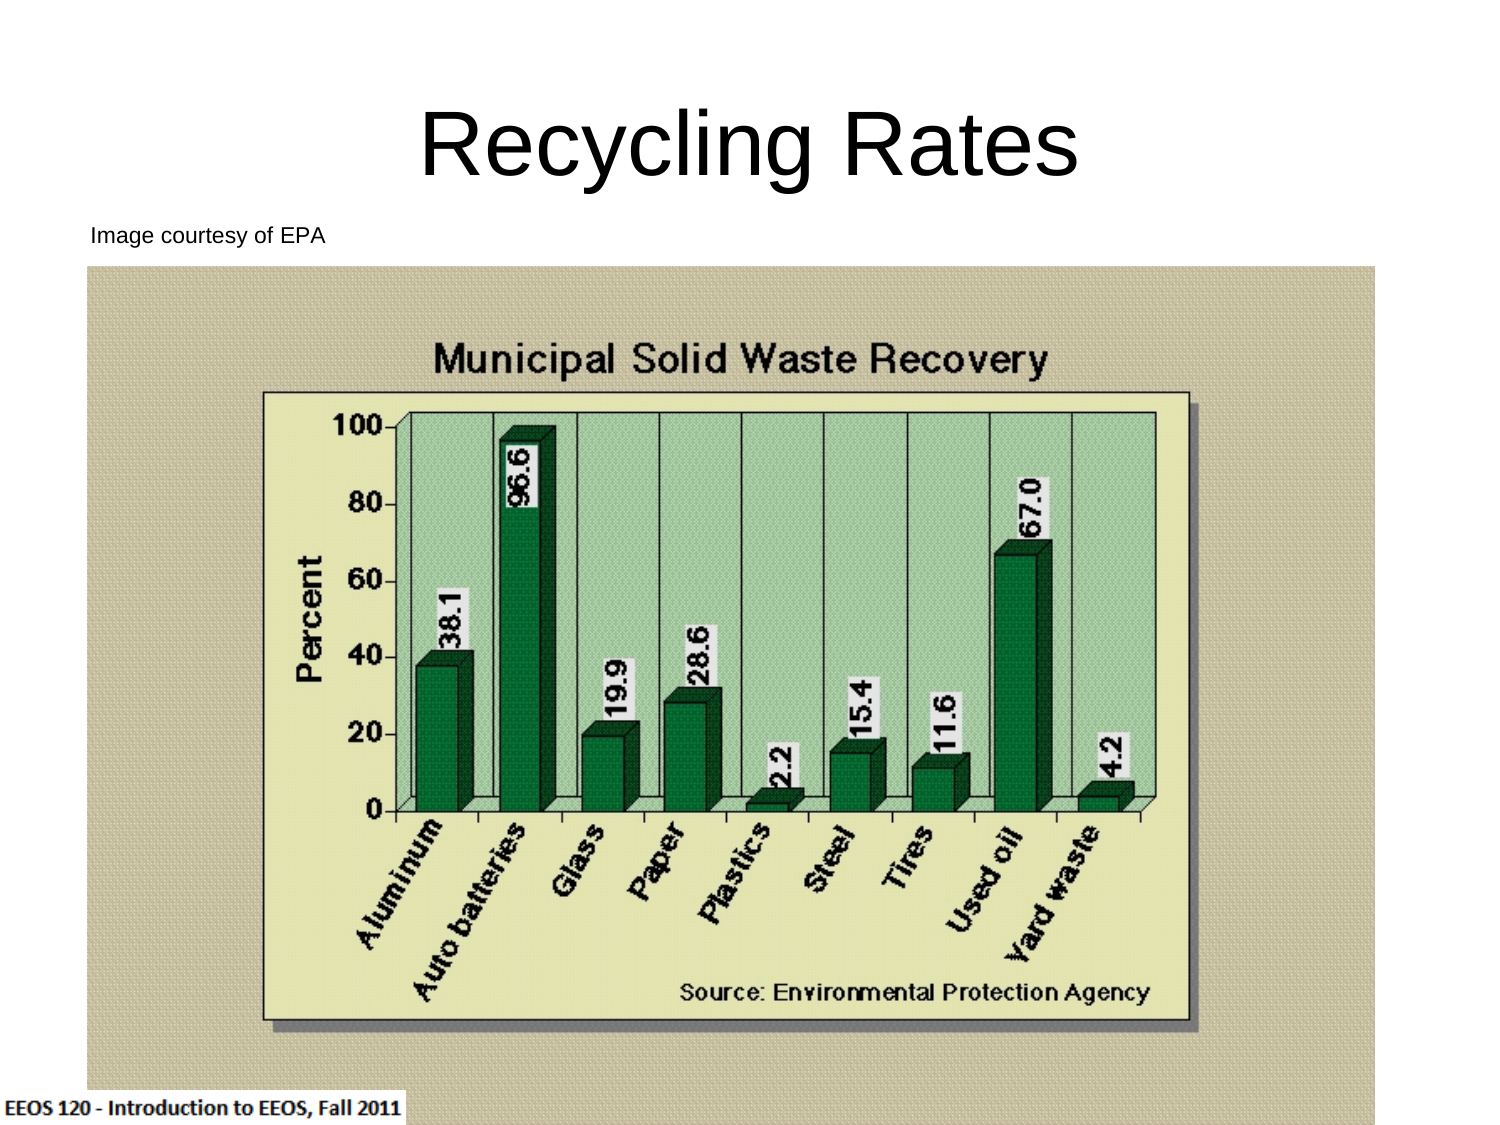

# Recycling Rates
Image courtesy of EPA